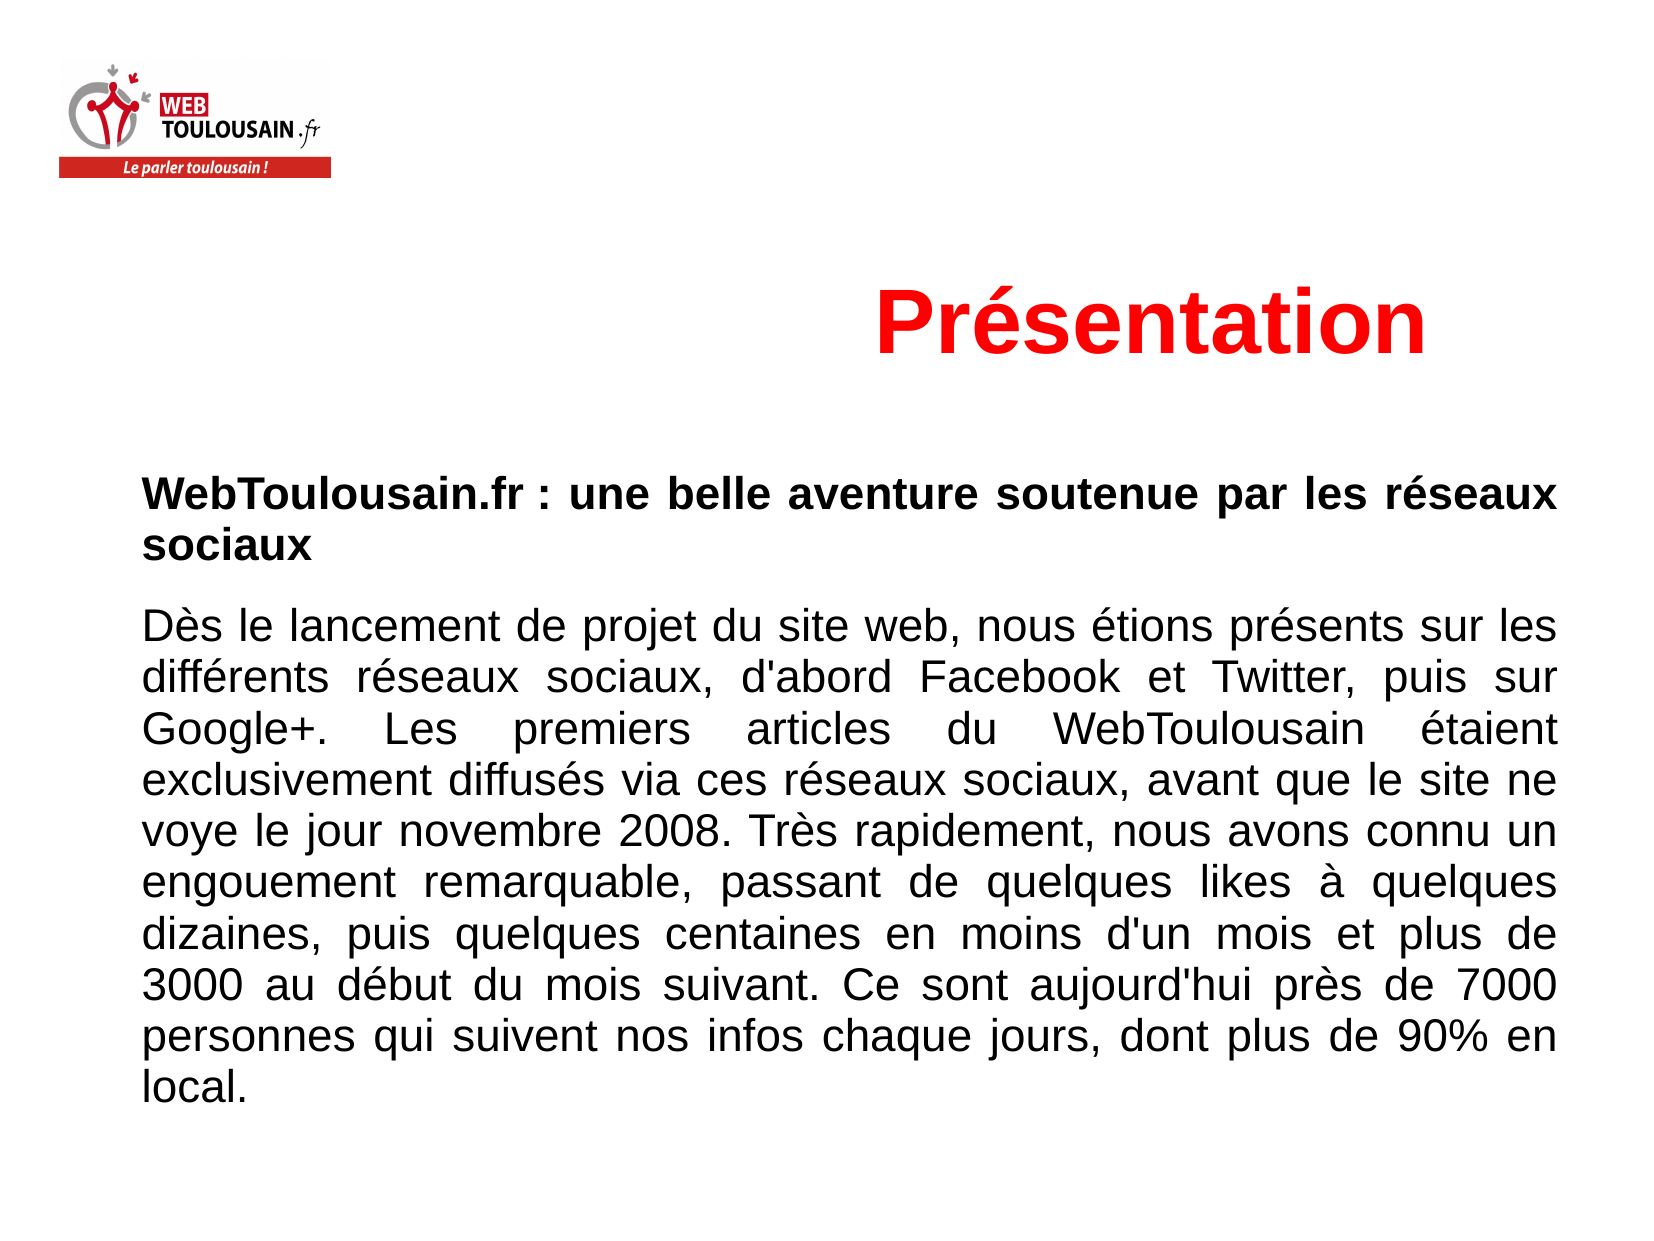

# Présentation
WebToulousain.fr : une belle aventure soutenue par les réseaux sociaux
Dès le lancement de projet du site web, nous étions présents sur les différents réseaux sociaux, d'abord Facebook et Twitter, puis sur Google+. Les premiers articles du WebToulousain étaient exclusivement diffusés via ces réseaux sociaux, avant que le site ne voye le jour novembre 2008. Très rapidement, nous avons connu un engouement remarquable, passant de quelques likes à quelques dizaines, puis quelques centaines en moins d'un mois et plus de 3000 au début du mois suivant. Ce sont aujourd'hui près de 7000 personnes qui suivent nos infos chaque jours, dont plus de 90% en local.